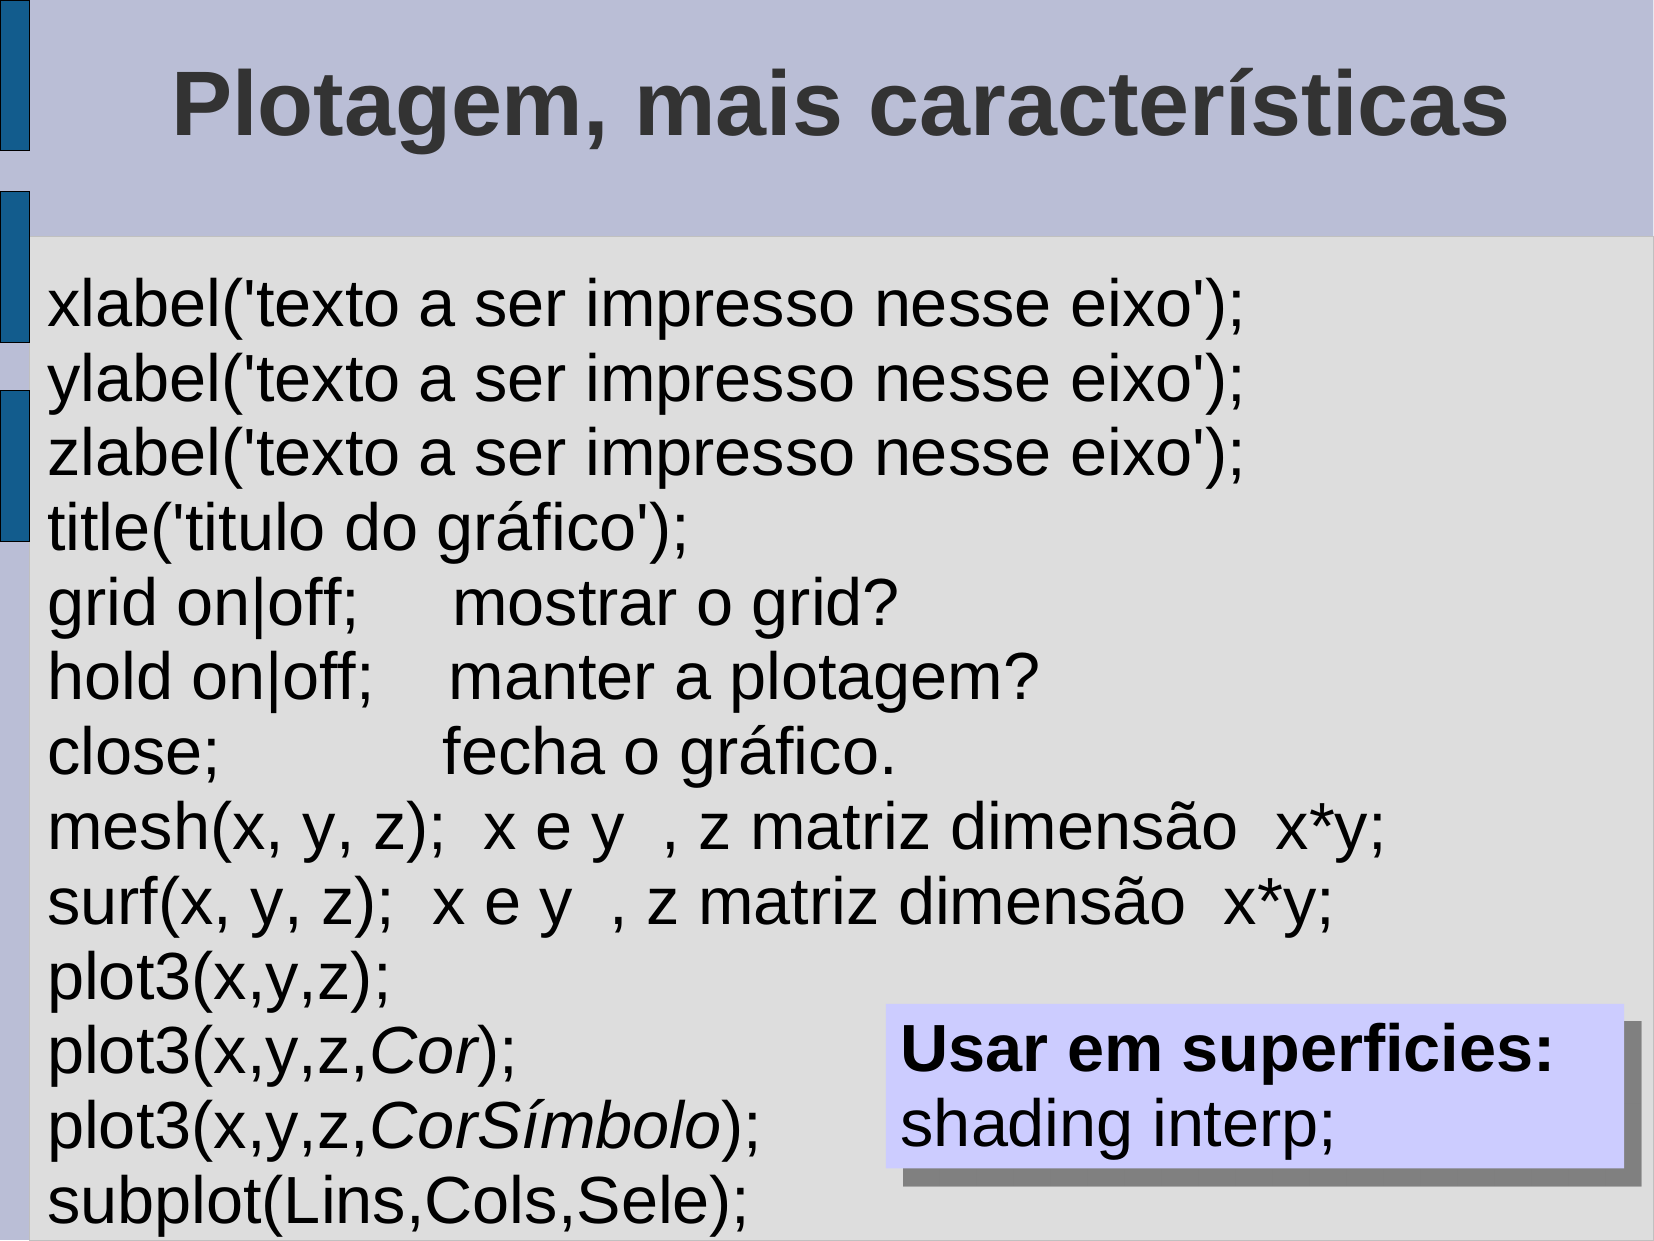

# Plotagem, mais características
xlabel('texto a ser impresso nesse eixo');
ylabel('texto a ser impresso nesse eixo');
zlabel('texto a ser impresso nesse eixo');
title('titulo do gráfico');
grid on|off; mostrar o grid?
hold on|off; manter a plotagem?
close; fecha o gráfico.
mesh(x, y, z); x e y , z matriz dimensão x*y;
surf(x, y, z); x e y , z matriz dimensão x*y;
plot3(x,y,z);
plot3(x,y,z,Cor);
plot3(x,y,z,CorSímbolo);
subplot(Lins,Cols,Sele);
Usar em superficies:
shading interp;